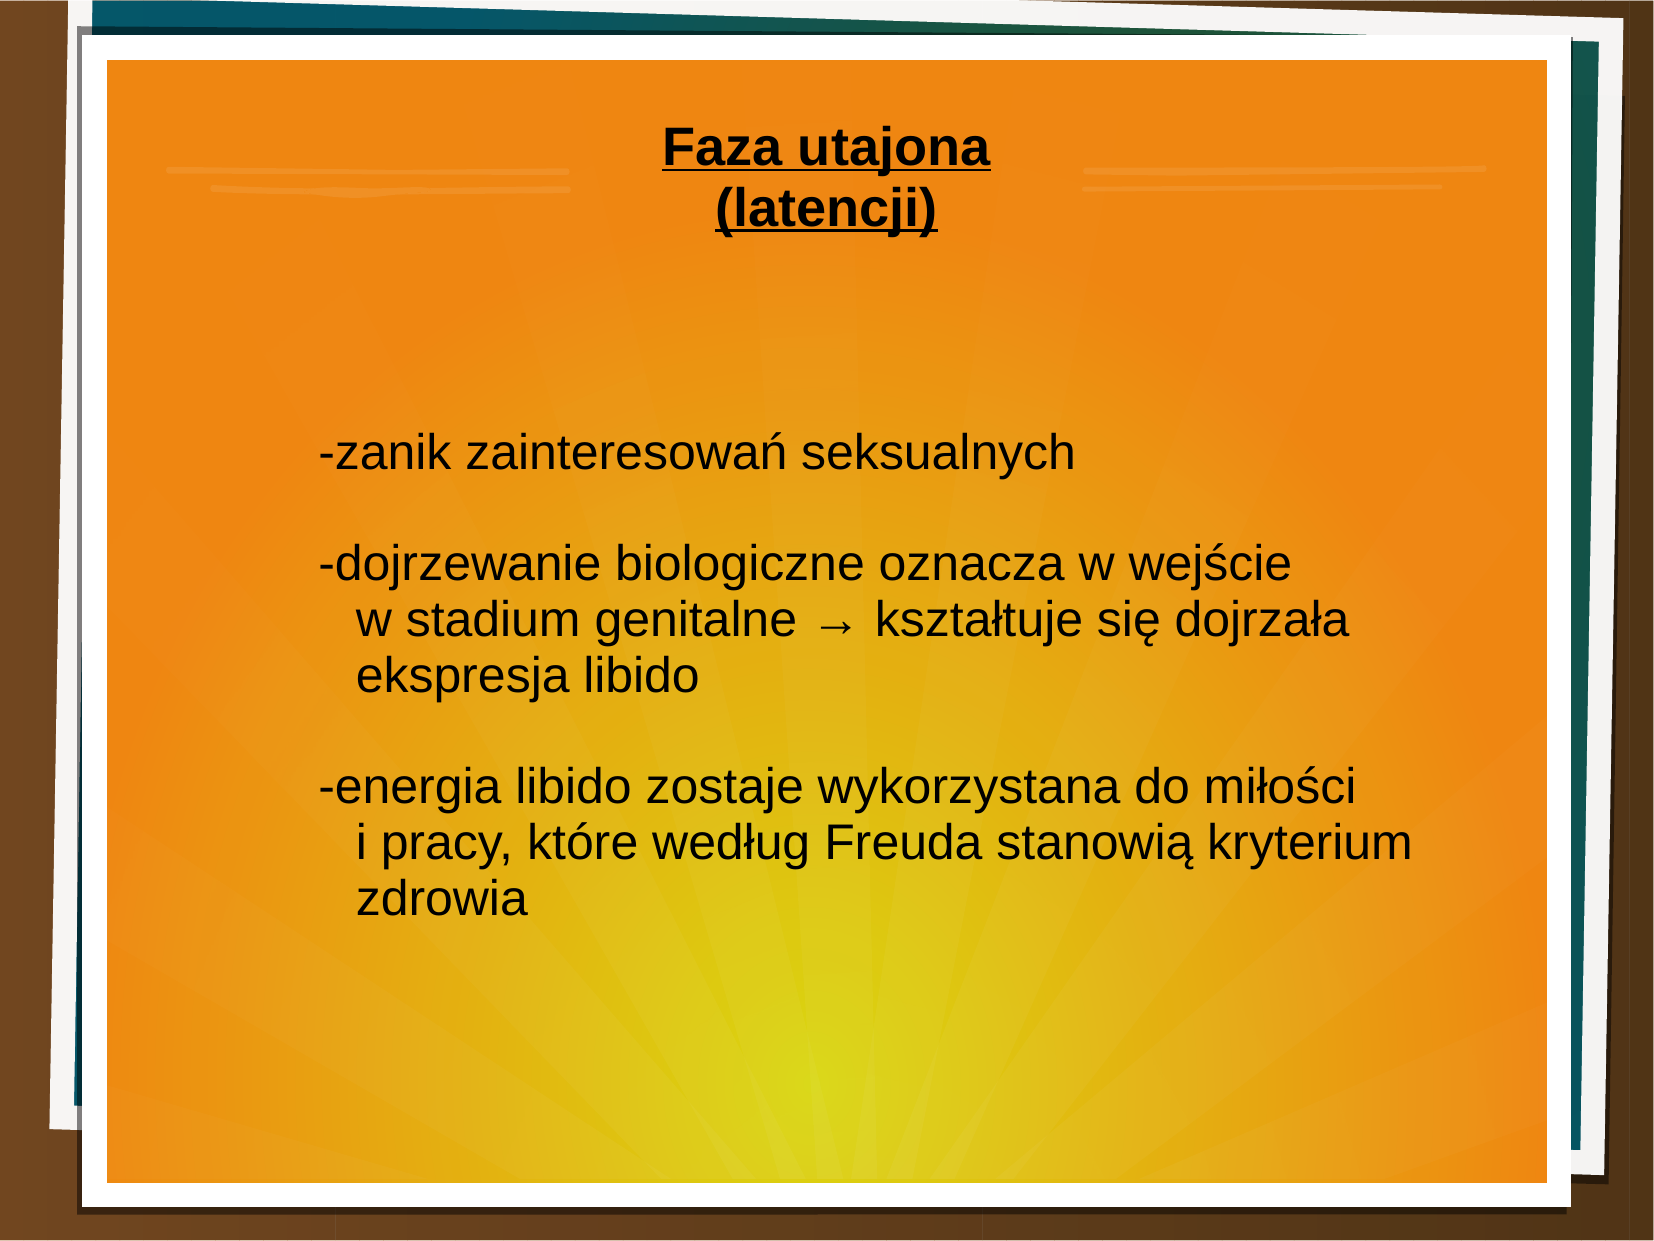

# Faza utajona (latencji)
-zanik zainteresowań seksualnych
-dojrzewanie biologiczne oznacza w wejście
w stadium genitalne → kształtuje się dojrzała ekspresja libido
-energia libido zostaje wykorzystana do miłości
i pracy, które według Freuda stanowią kryterium zdrowia